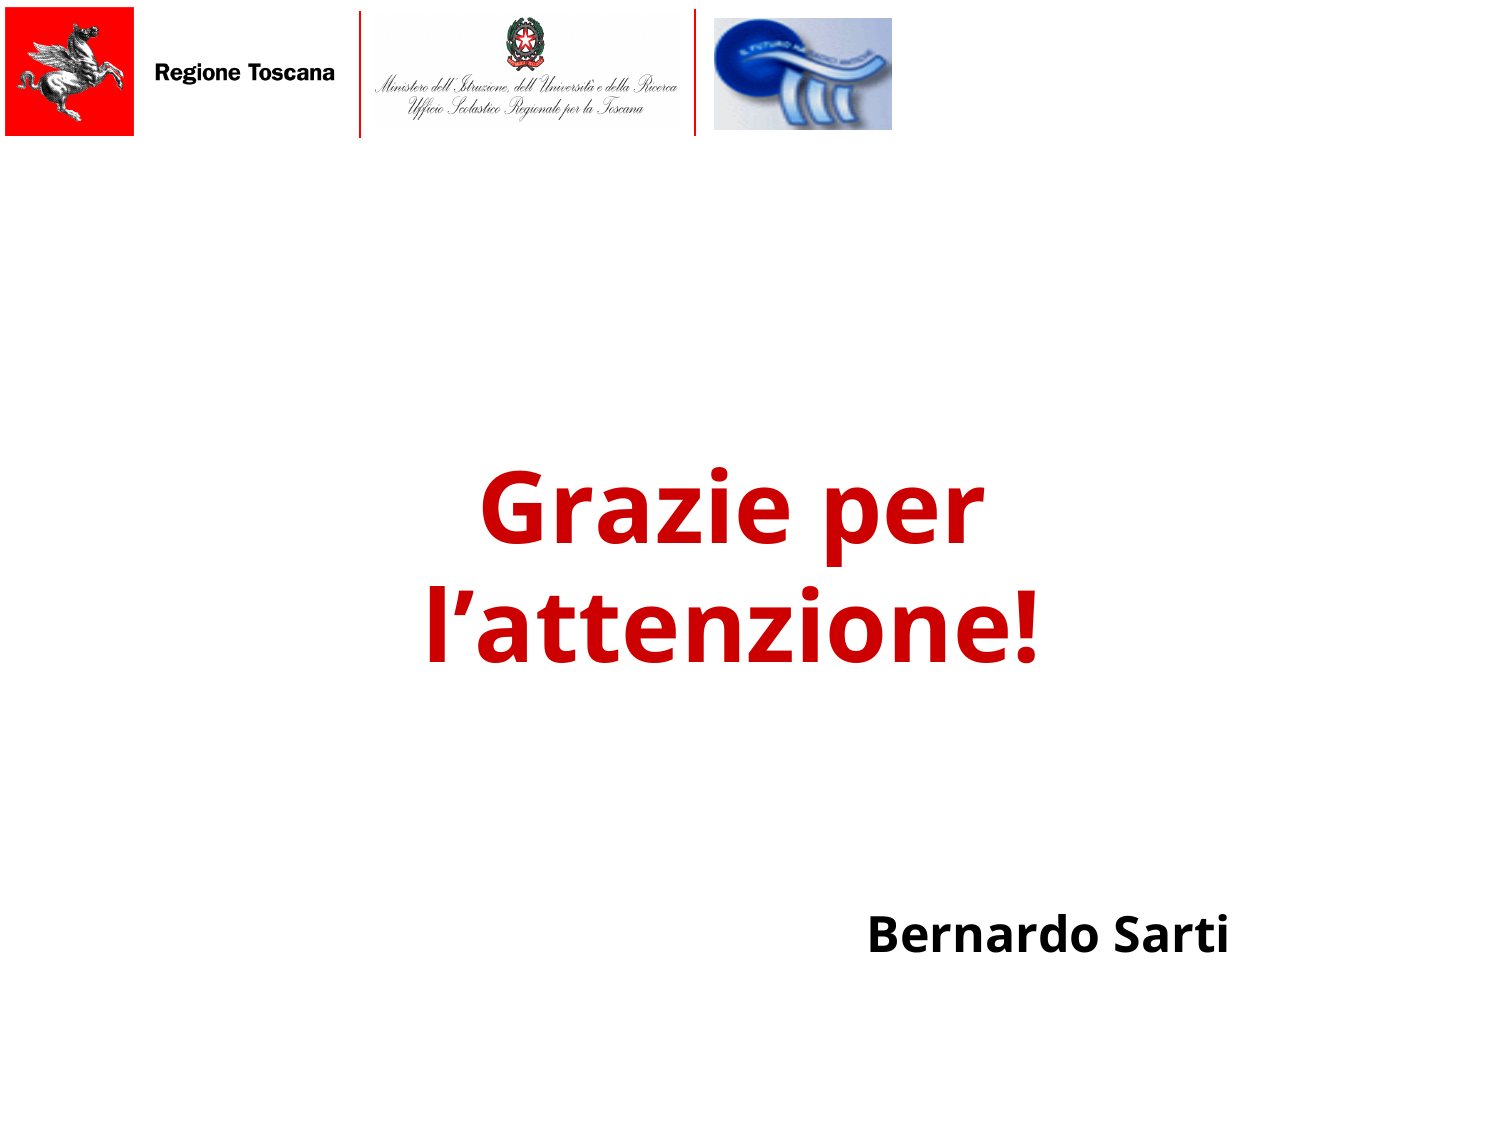

Logo scuola
Grazie per l’attenzione!
Bernardo Sarti